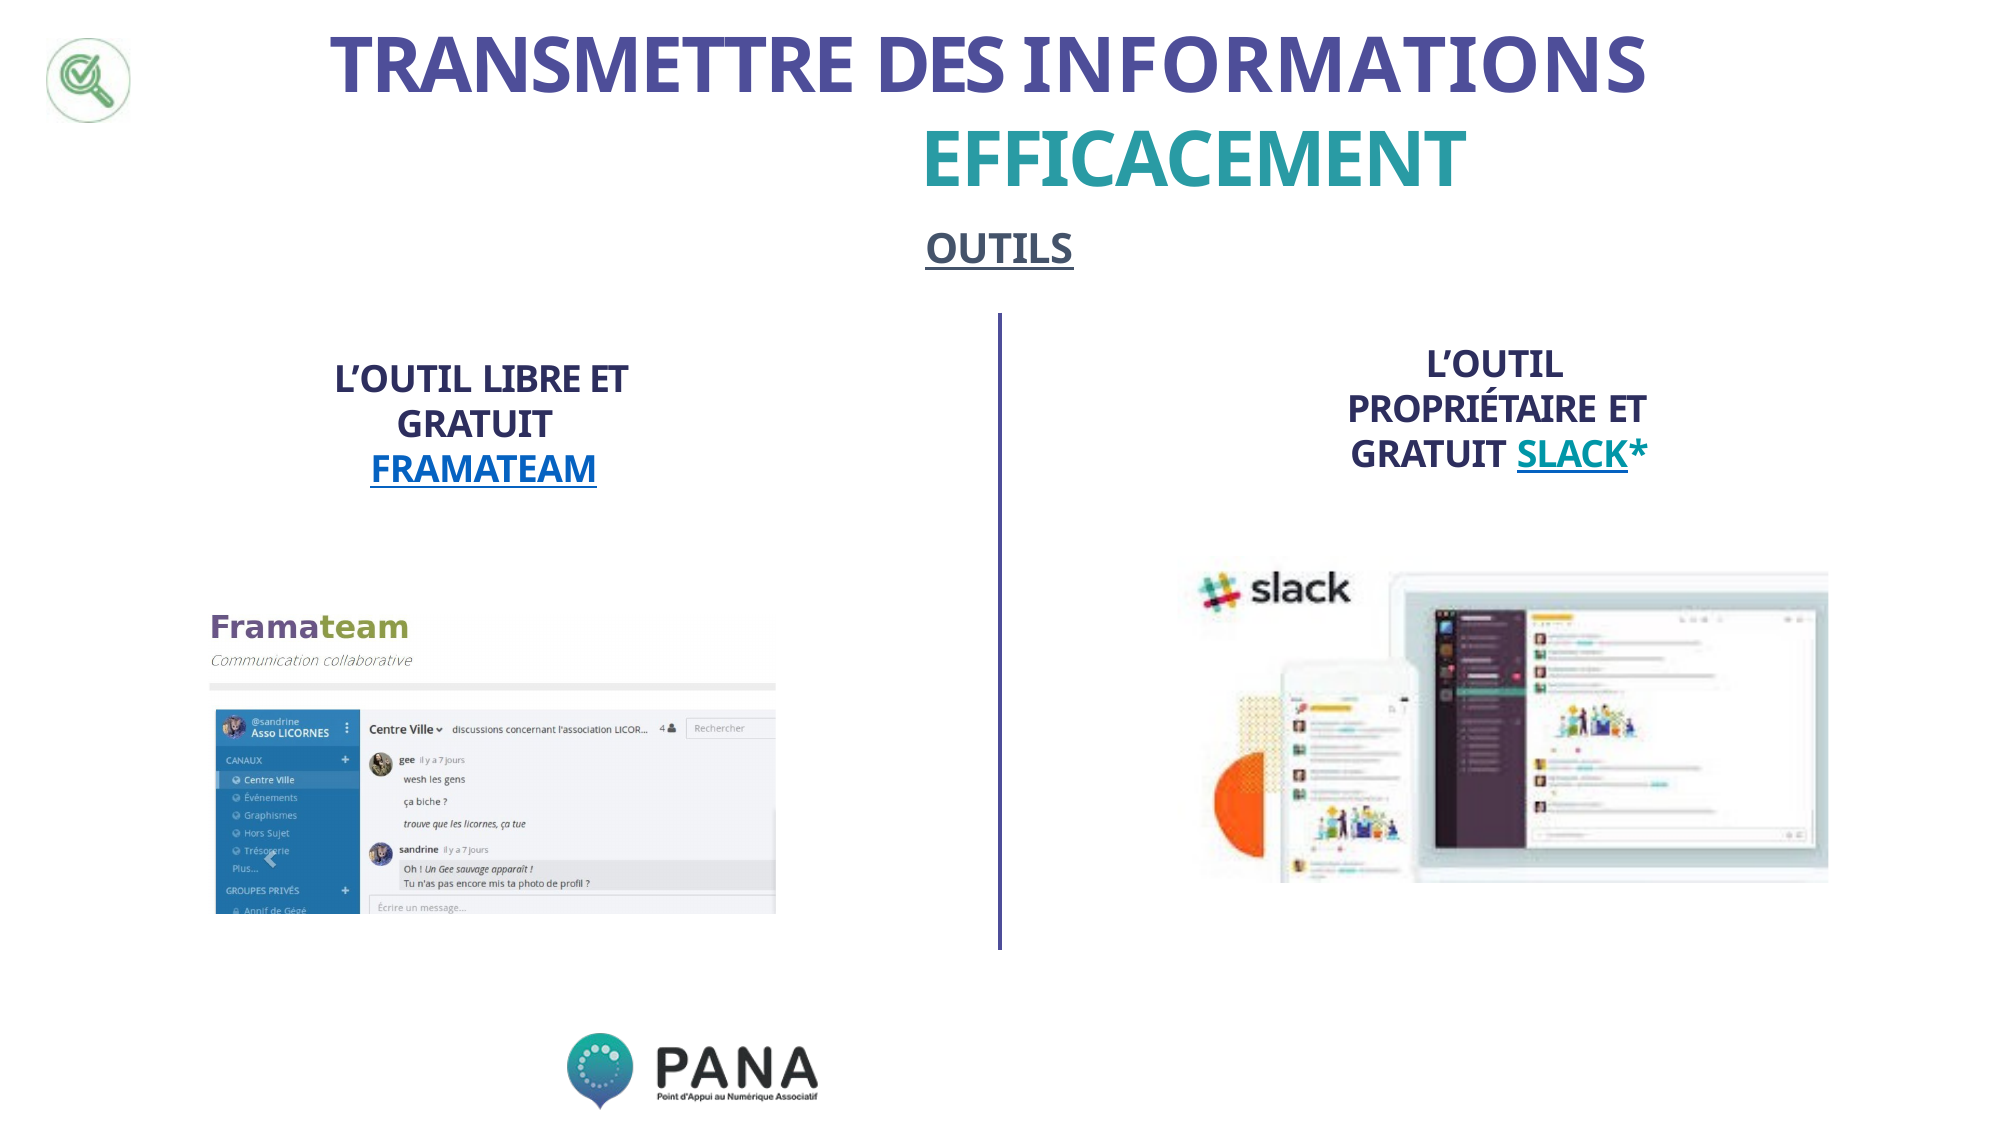

# TRANSMETTRE DES INFORMATIONS EFFICACEMENT
OUTILS
L’OUTIL PROPRIÉTAIRE ET GRATUIT SLACK*
L’OUTIL LIBRE ET GRATUIT FRAMATEAM